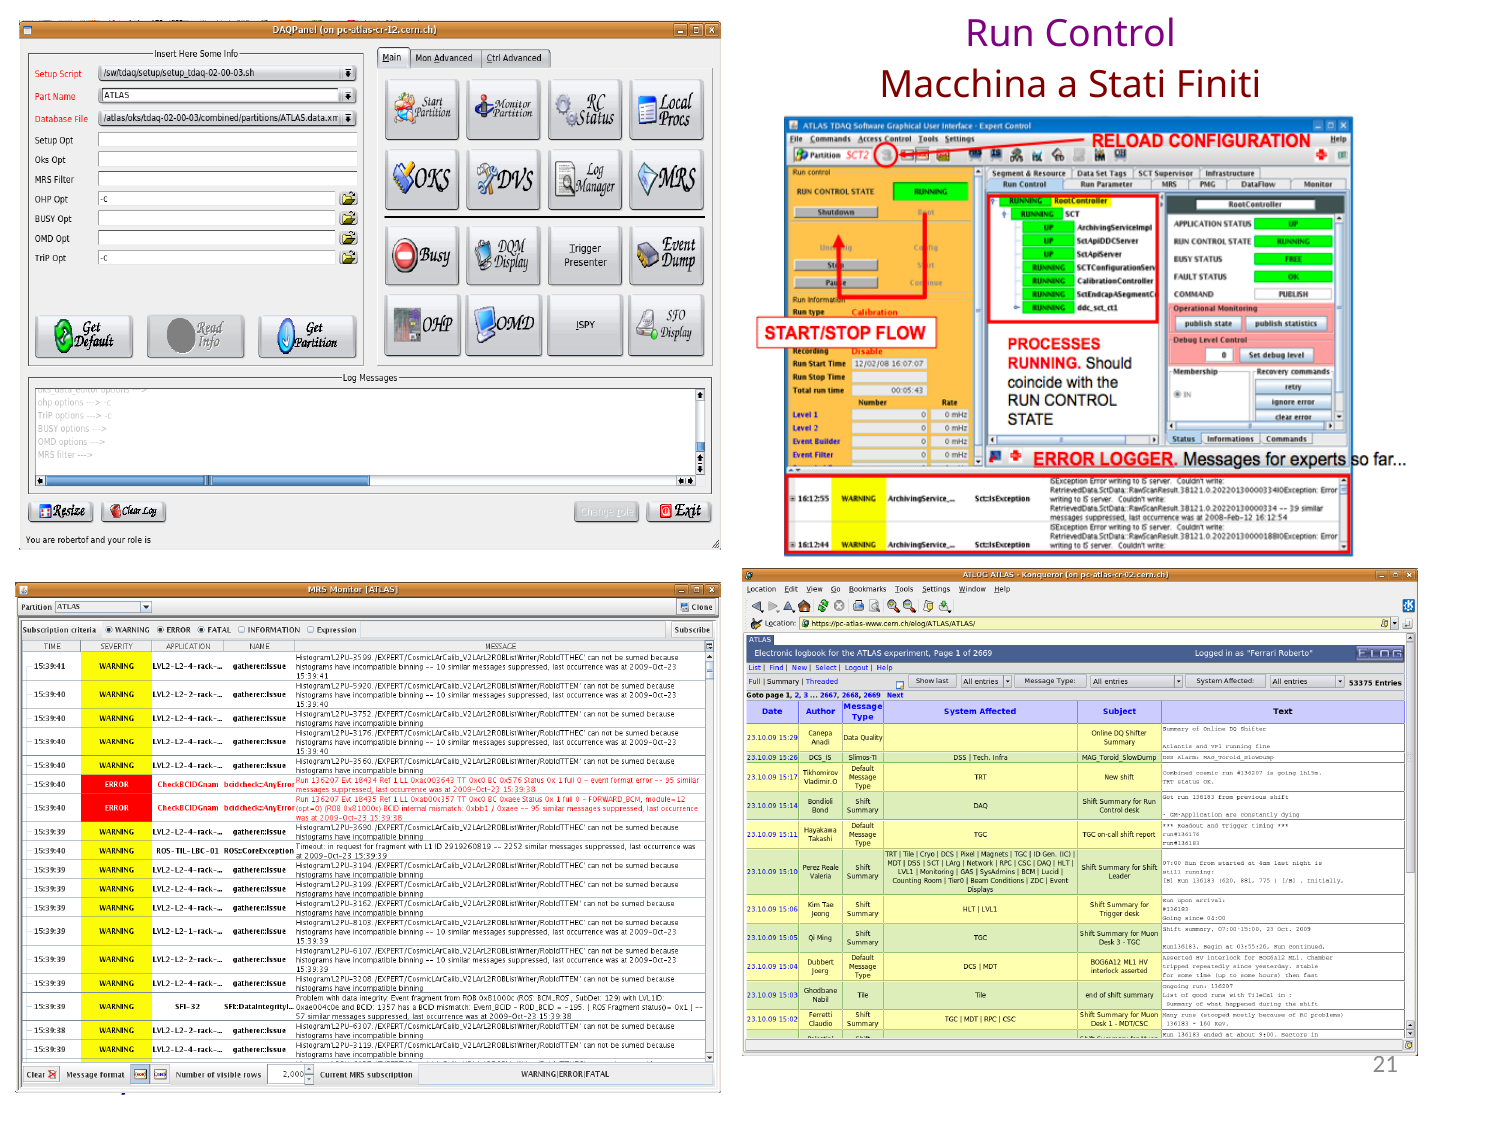

Run Control
Macchina a Stati Finiti
21